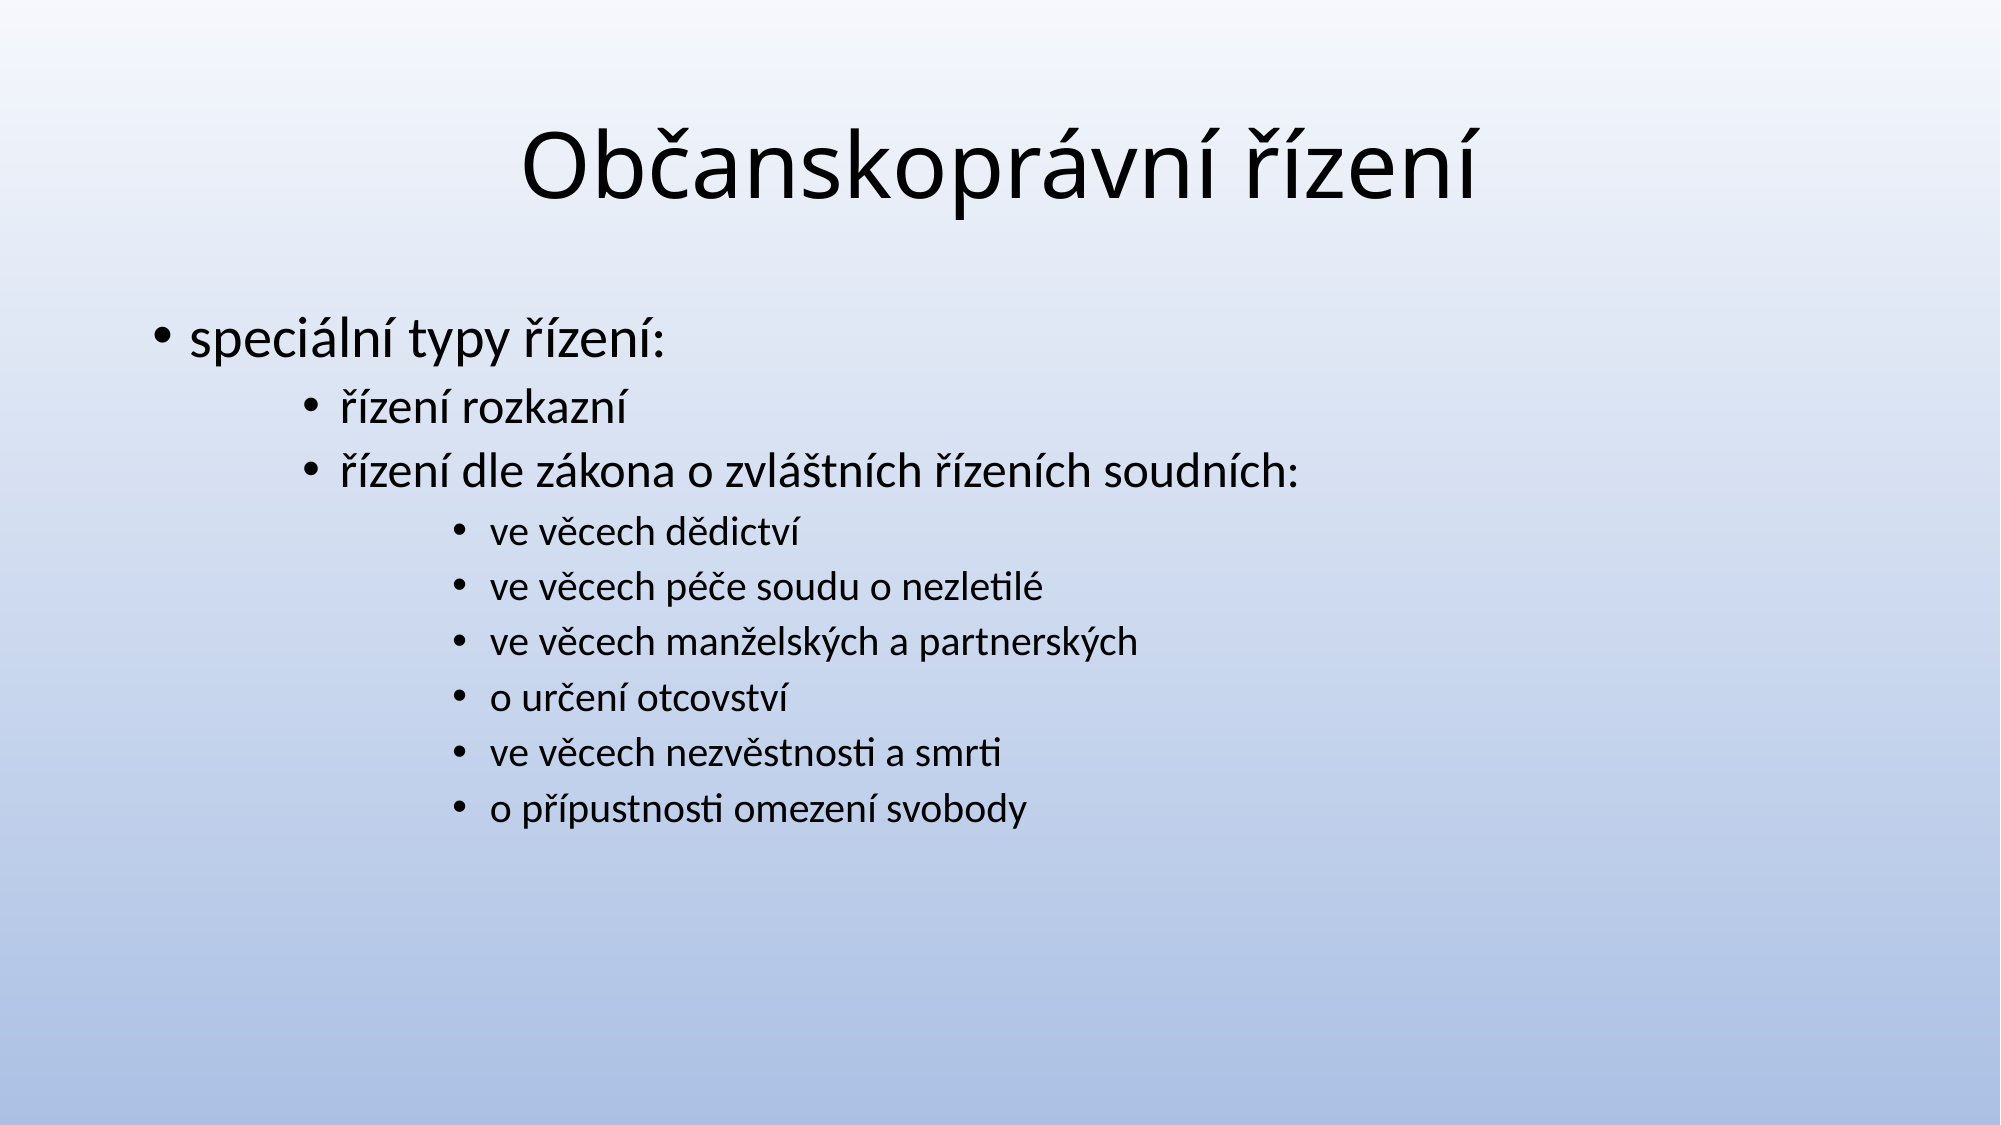

# Občanskoprávní řízení
speciální typy řízení:
řízení rozkazní
řízení dle zákona o zvláštních řízeních soudních:
ve věcech dědictví
ve věcech péče soudu o nezletilé
ve věcech manželských a partnerských
o určení otcovství
ve věcech nezvěstnosti a smrti
o přípustnosti omezení svobody